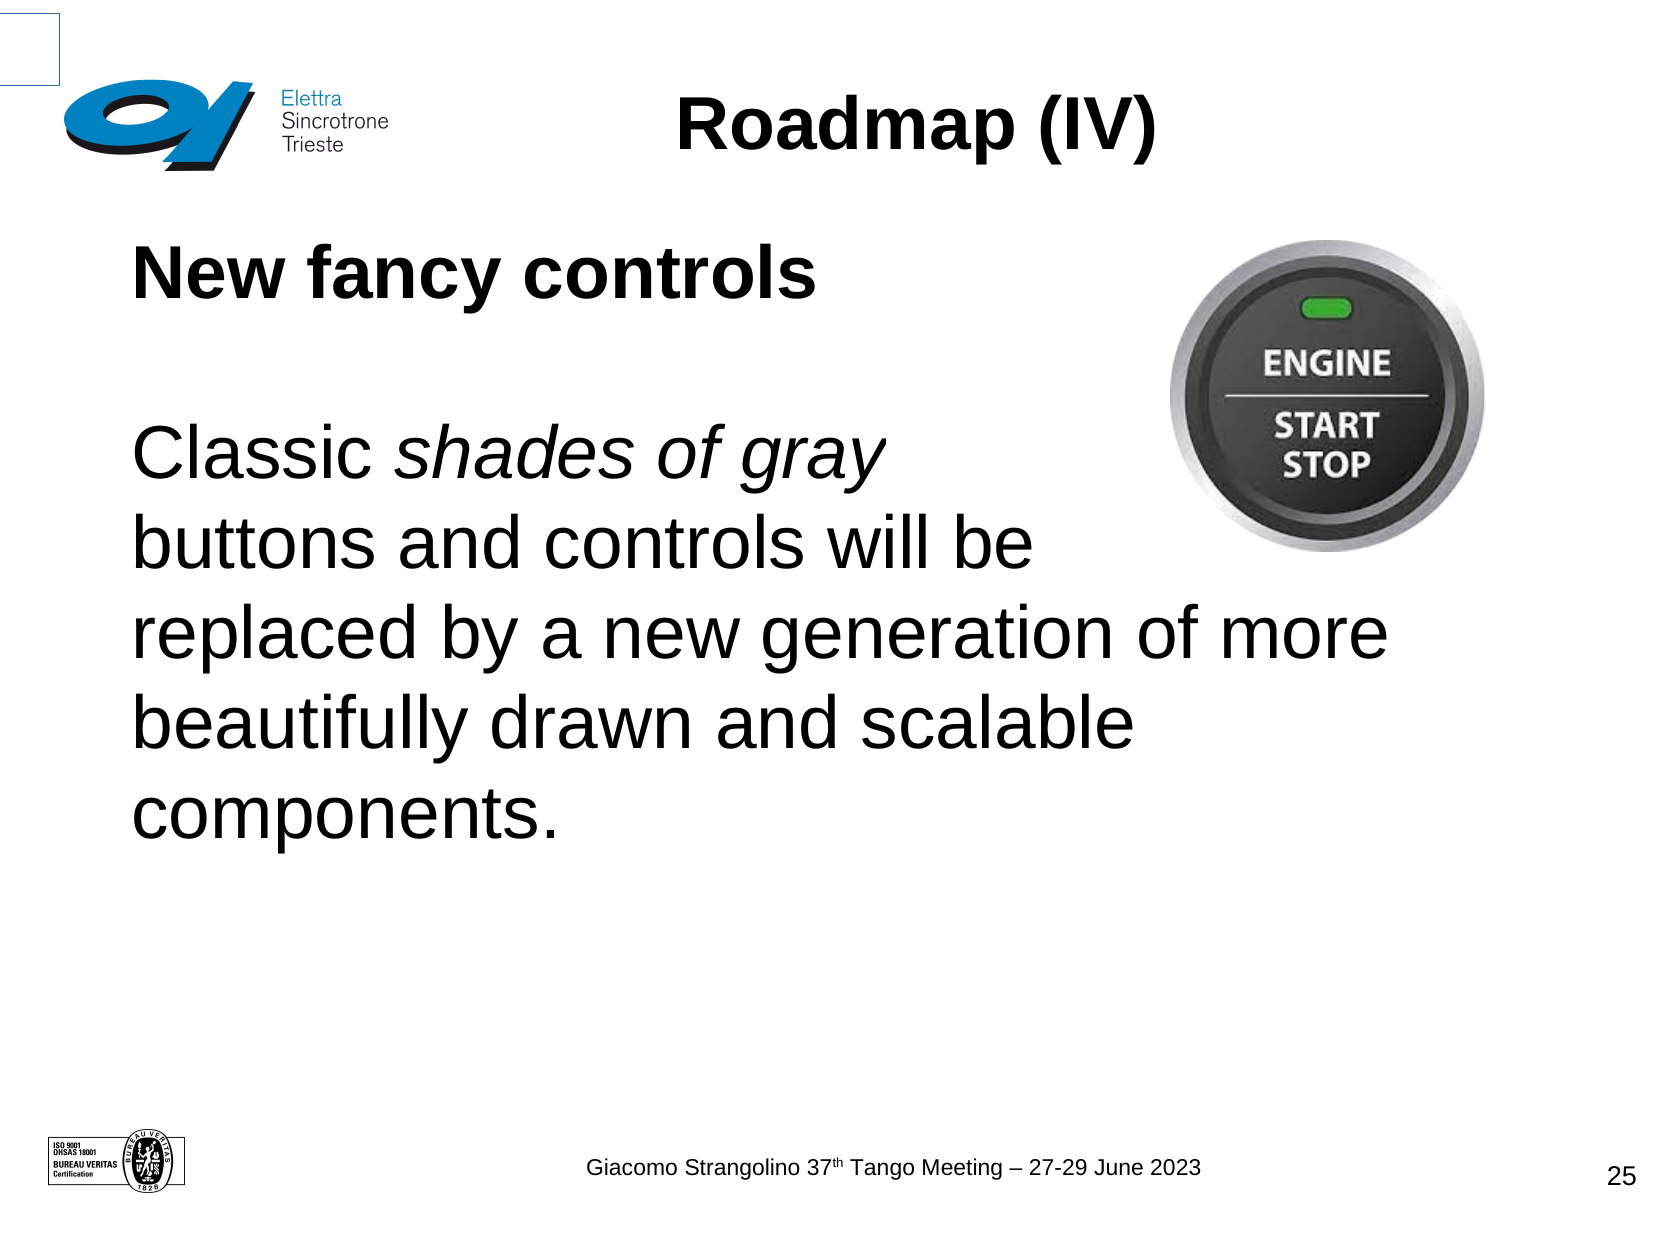

# Roadmap (IV)
New fancy controls
Classic shades of gray
buttons and controls will be
replaced by a new generation of more
beautifully drawn and scalable components.